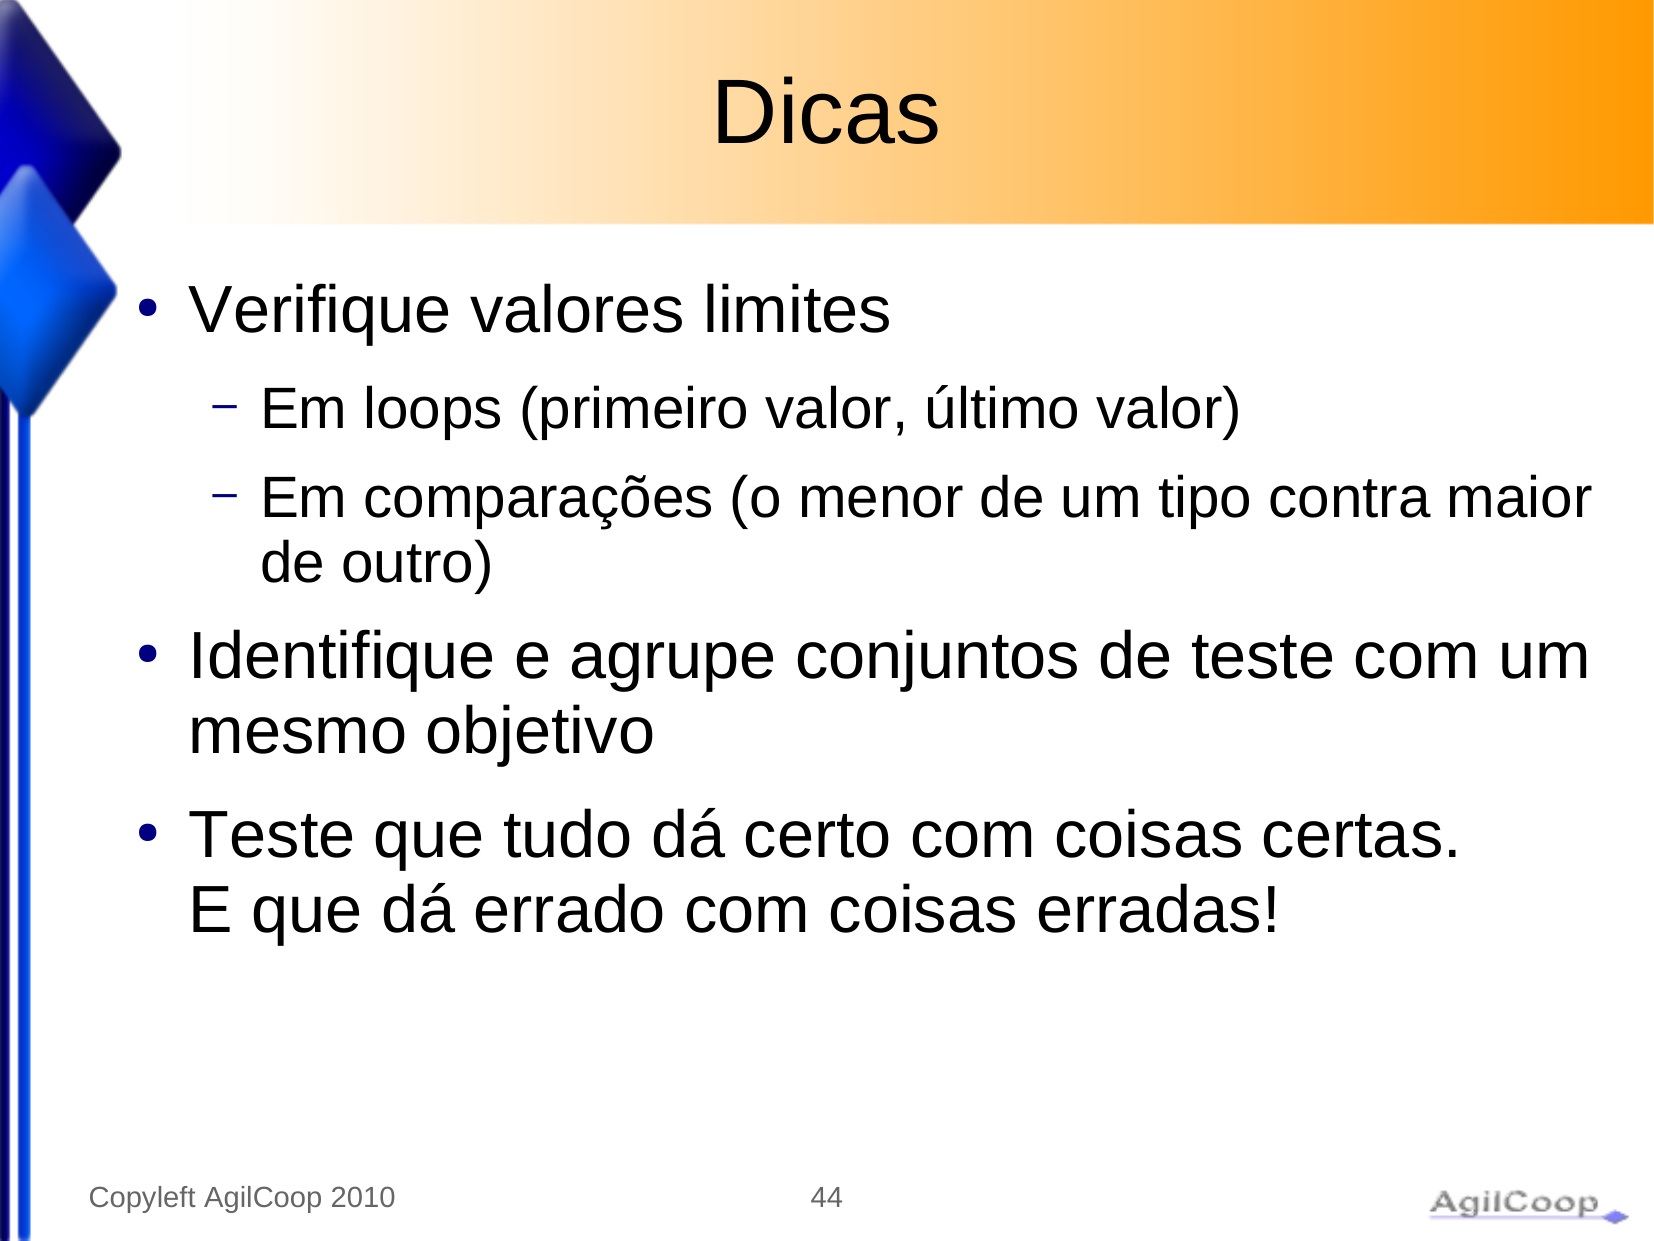

# Dicas
Verifique valores limites
Em loops (primeiro valor, último valor)
Em comparações (o menor de um tipo contra maior de outro)
Identifique e agrupe conjuntos de teste com um mesmo objetivo
Teste que tudo dá certo com coisas certas.
E que dá errado com coisas erradas!
44
Copyleft AgilCoop 2010